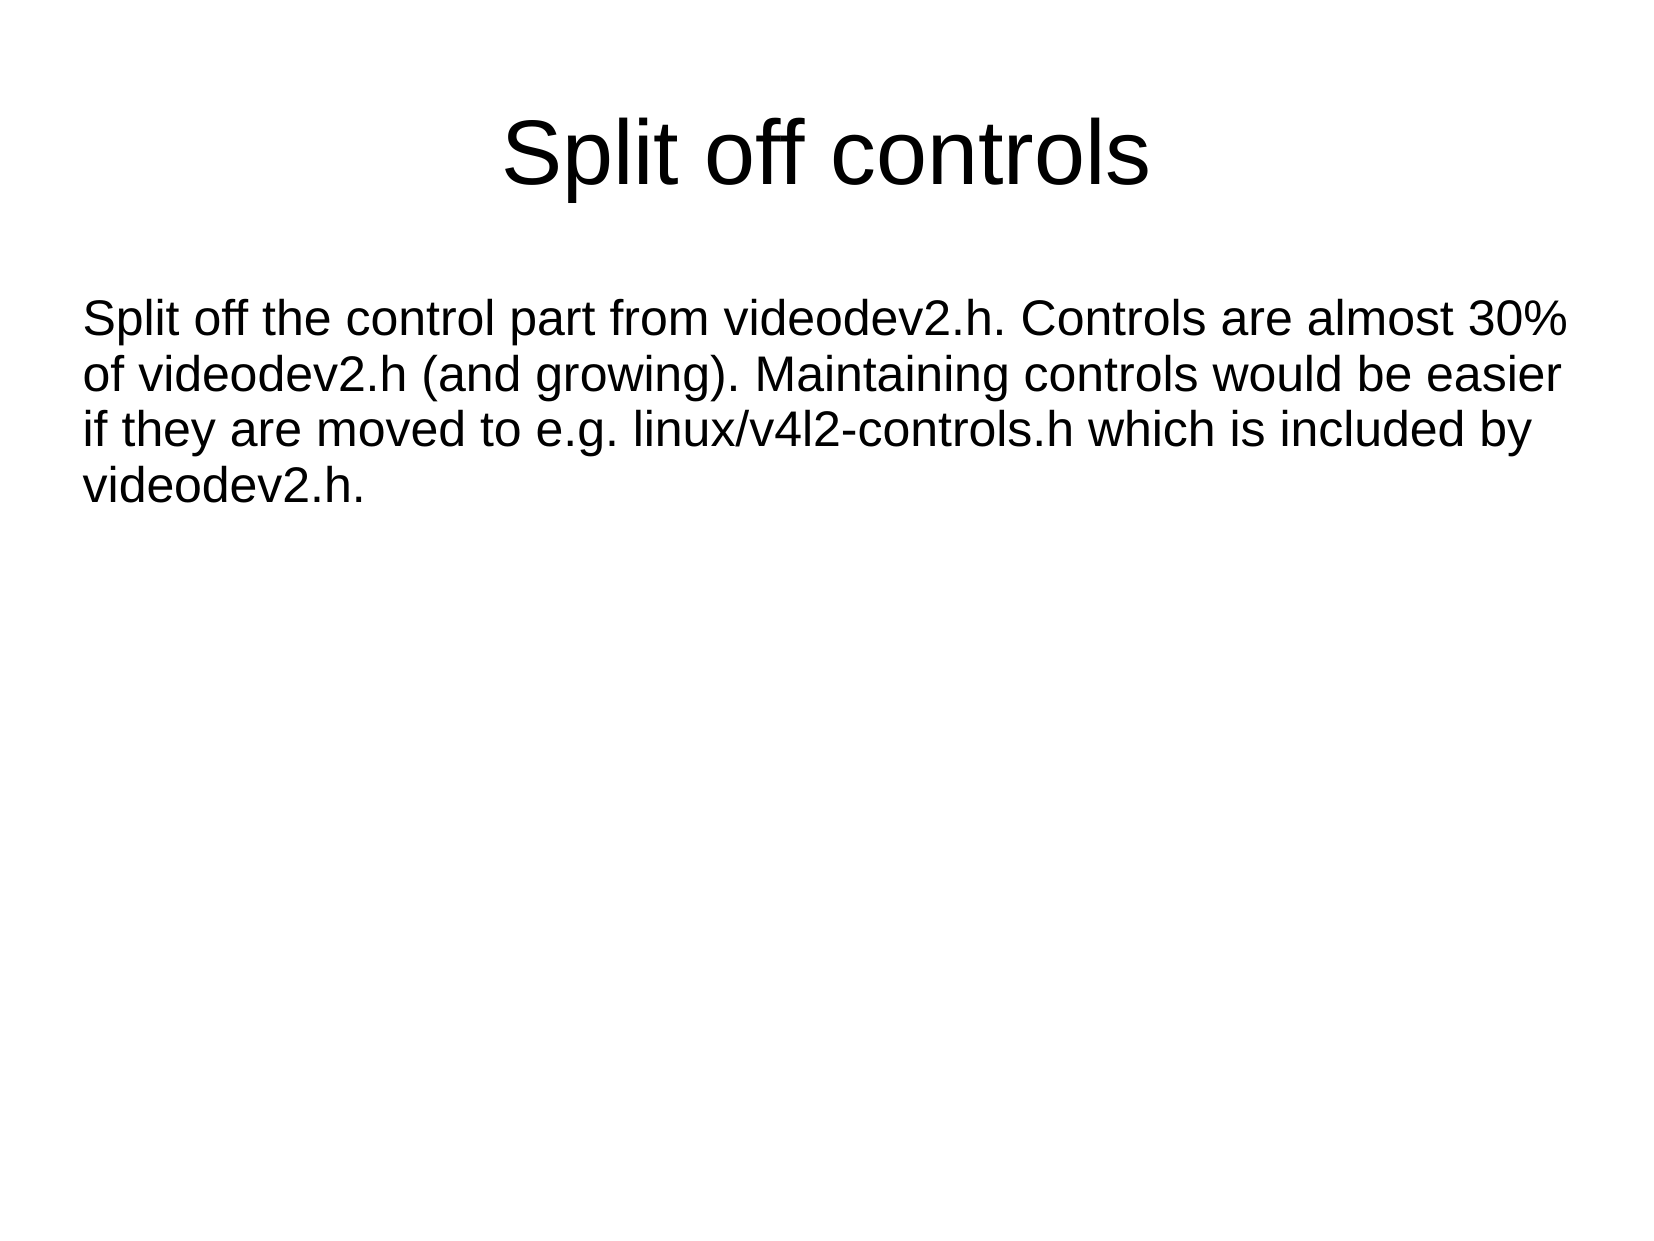

# Split off controls
Split off the control part from videodev2.h. Controls are almost 30% of videodev2.h (and growing). Maintaining controls would be easier if they are moved to e.g. linux/v4l2-controls.h which is included by videodev2.h.